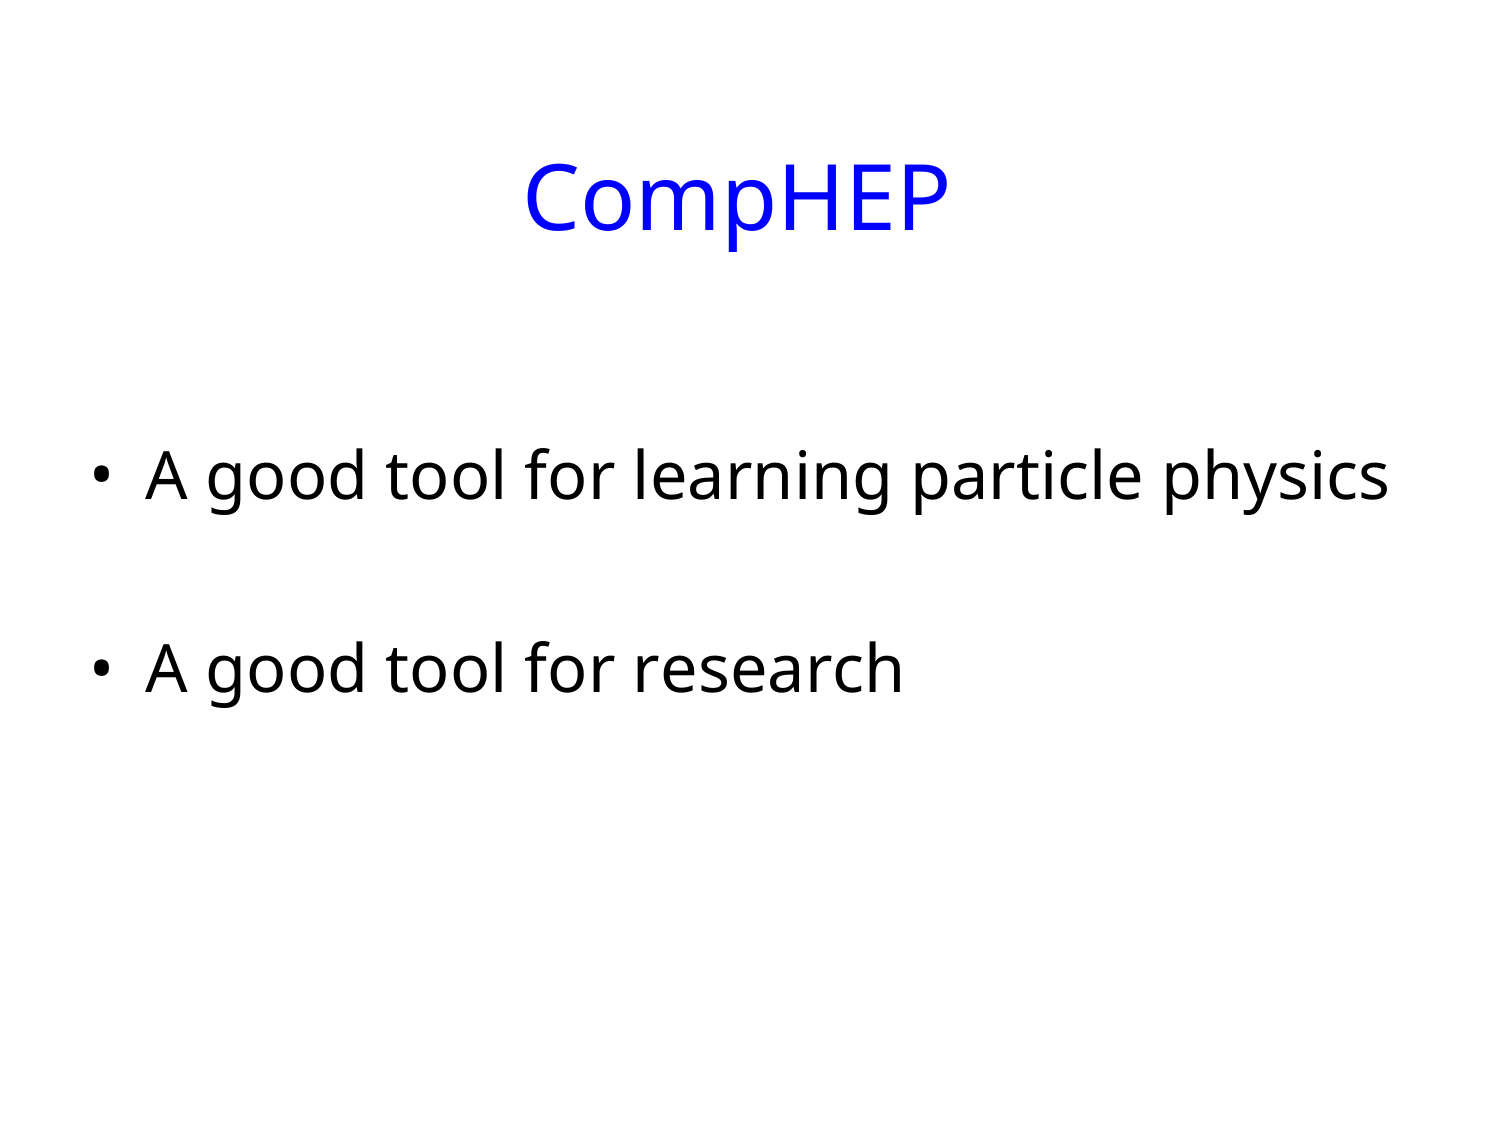

# CompHEP
A good tool for learning particle physics
A good tool for research